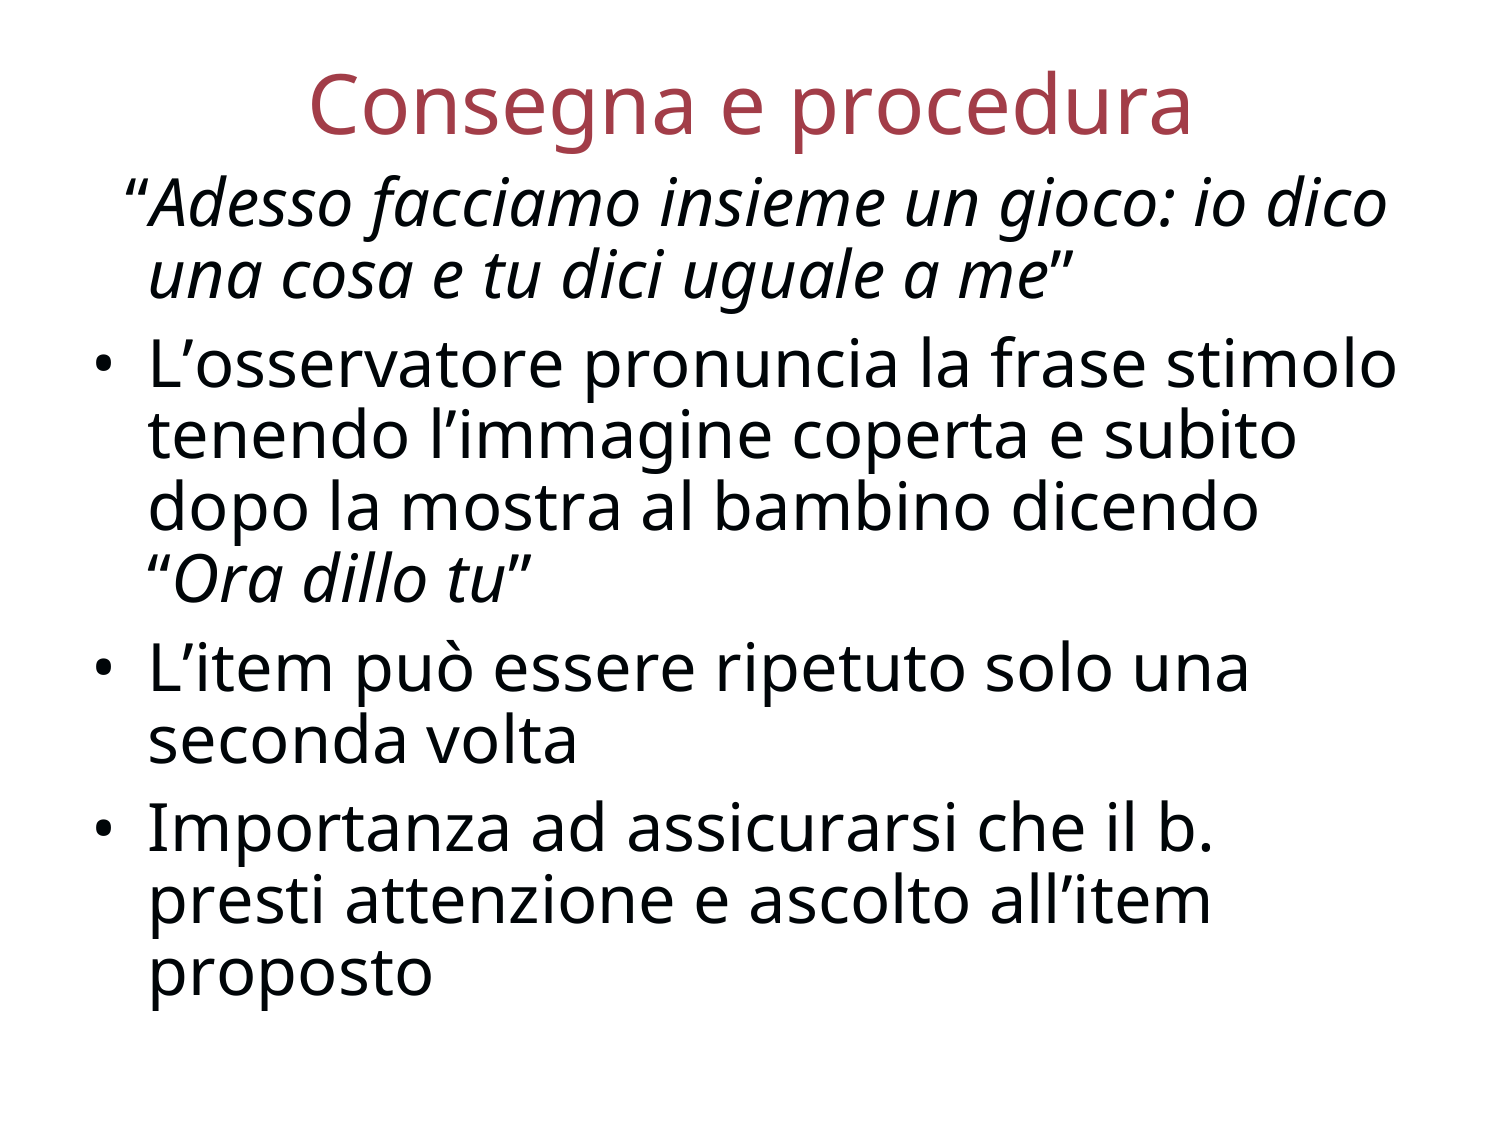

# Consegna e procedura
 “Adesso facciamo insieme un gioco: io dico una cosa e tu dici uguale a me”
L’osservatore pronuncia la frase stimolo tenendo l’immagine coperta e subito dopo la mostra al bambino dicendo “Ora dillo tu”
L’item può essere ripetuto solo una seconda volta
Importanza ad assicurarsi che il b. presti attenzione e ascolto all’item proposto